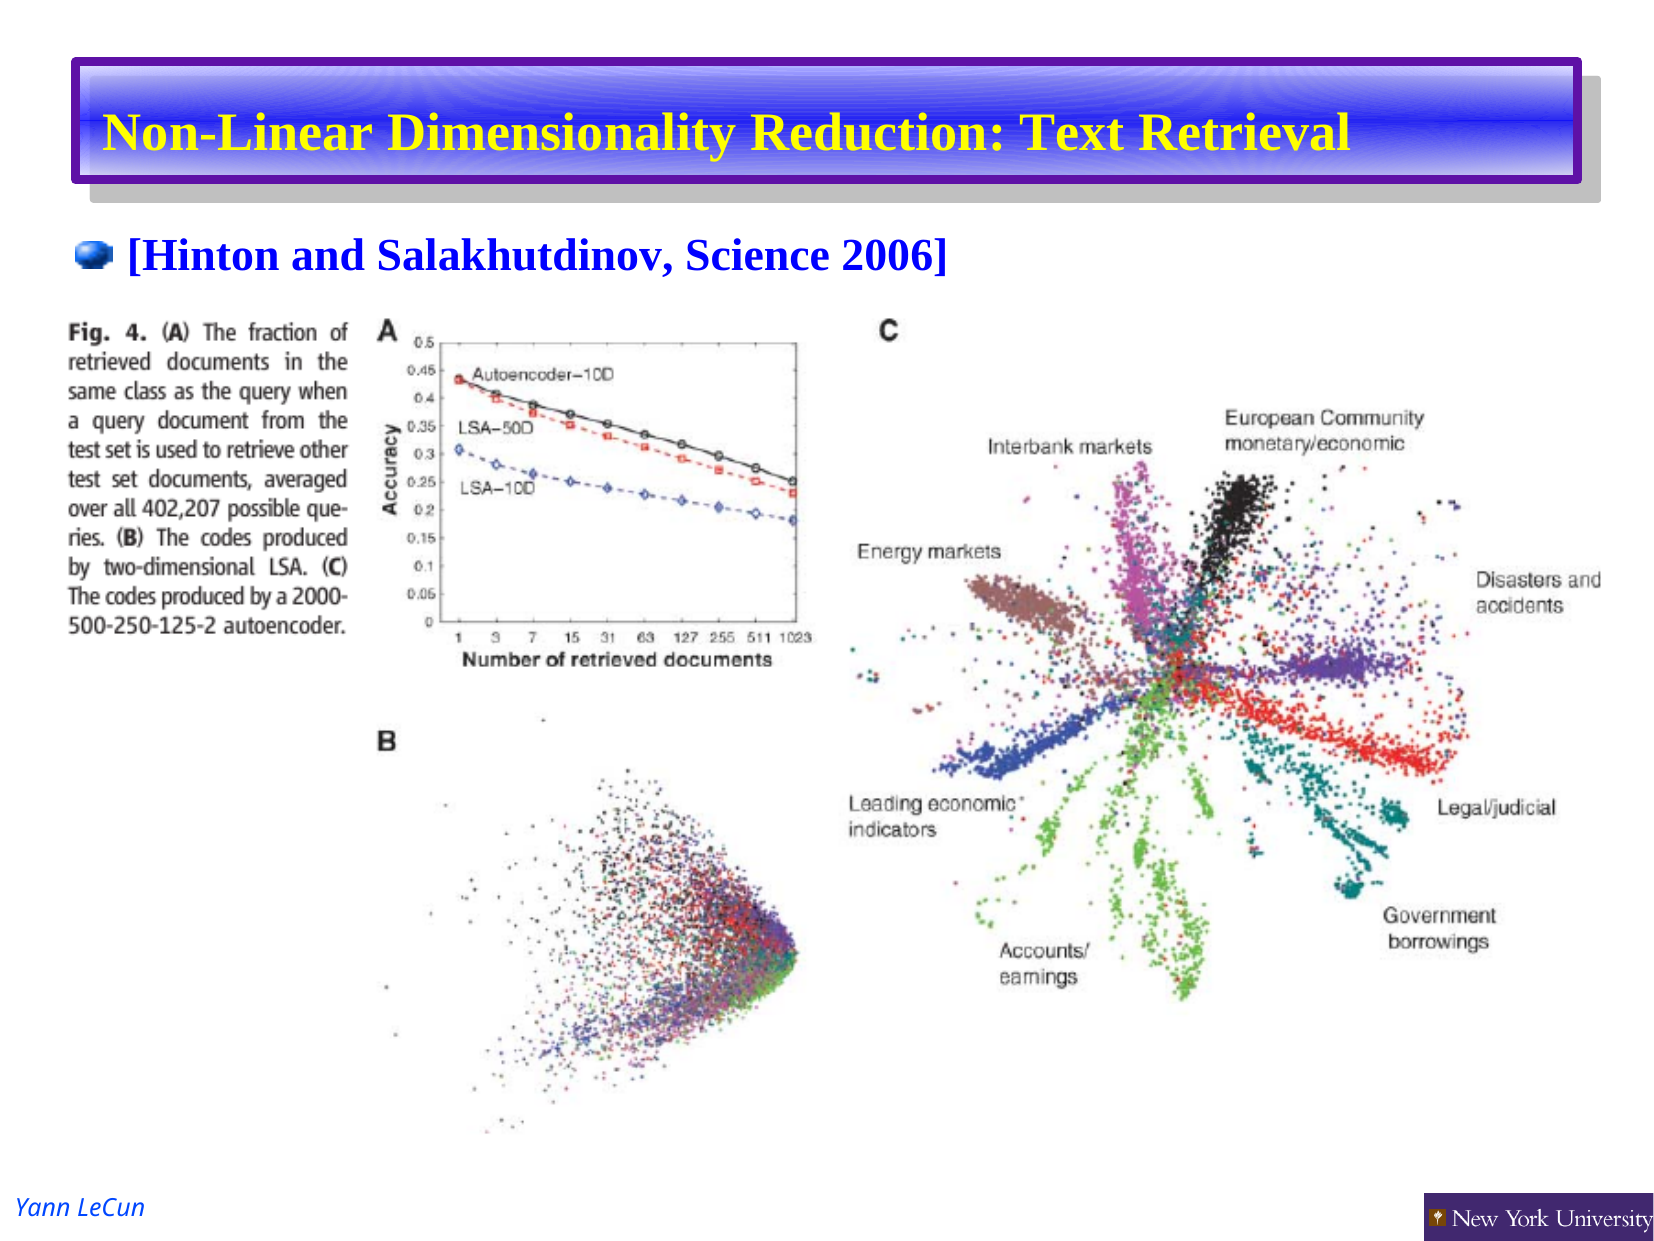

# Non-Linear Dimensionality Reduction: Text Retrieval
[Hinton and Salakhutdinov, Science 2006]